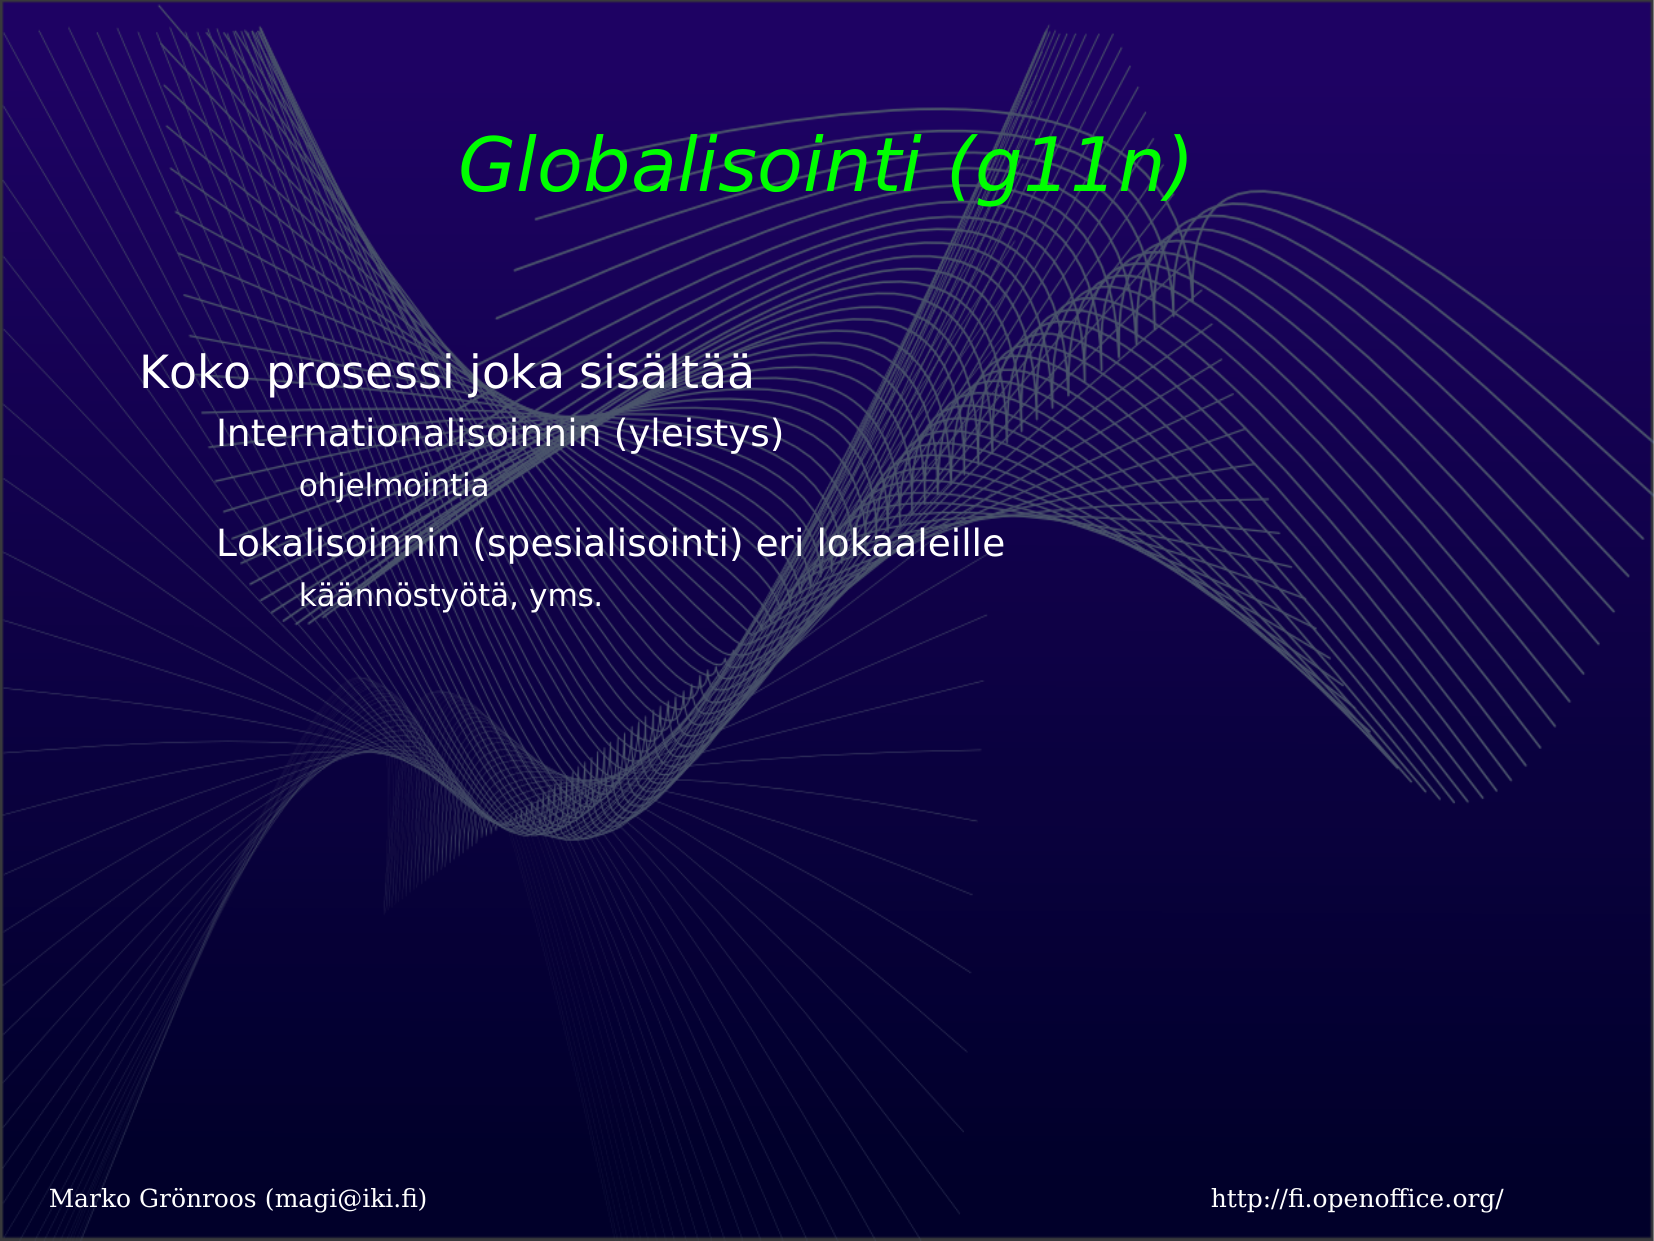

# Globalisointi (g11n)
Koko prosessi joka sisältää
Internationalisoinnin (yleistys)
ohjelmointia
Lokalisoinnin (spesialisointi) eri lokaaleille
käännöstyötä, yms.